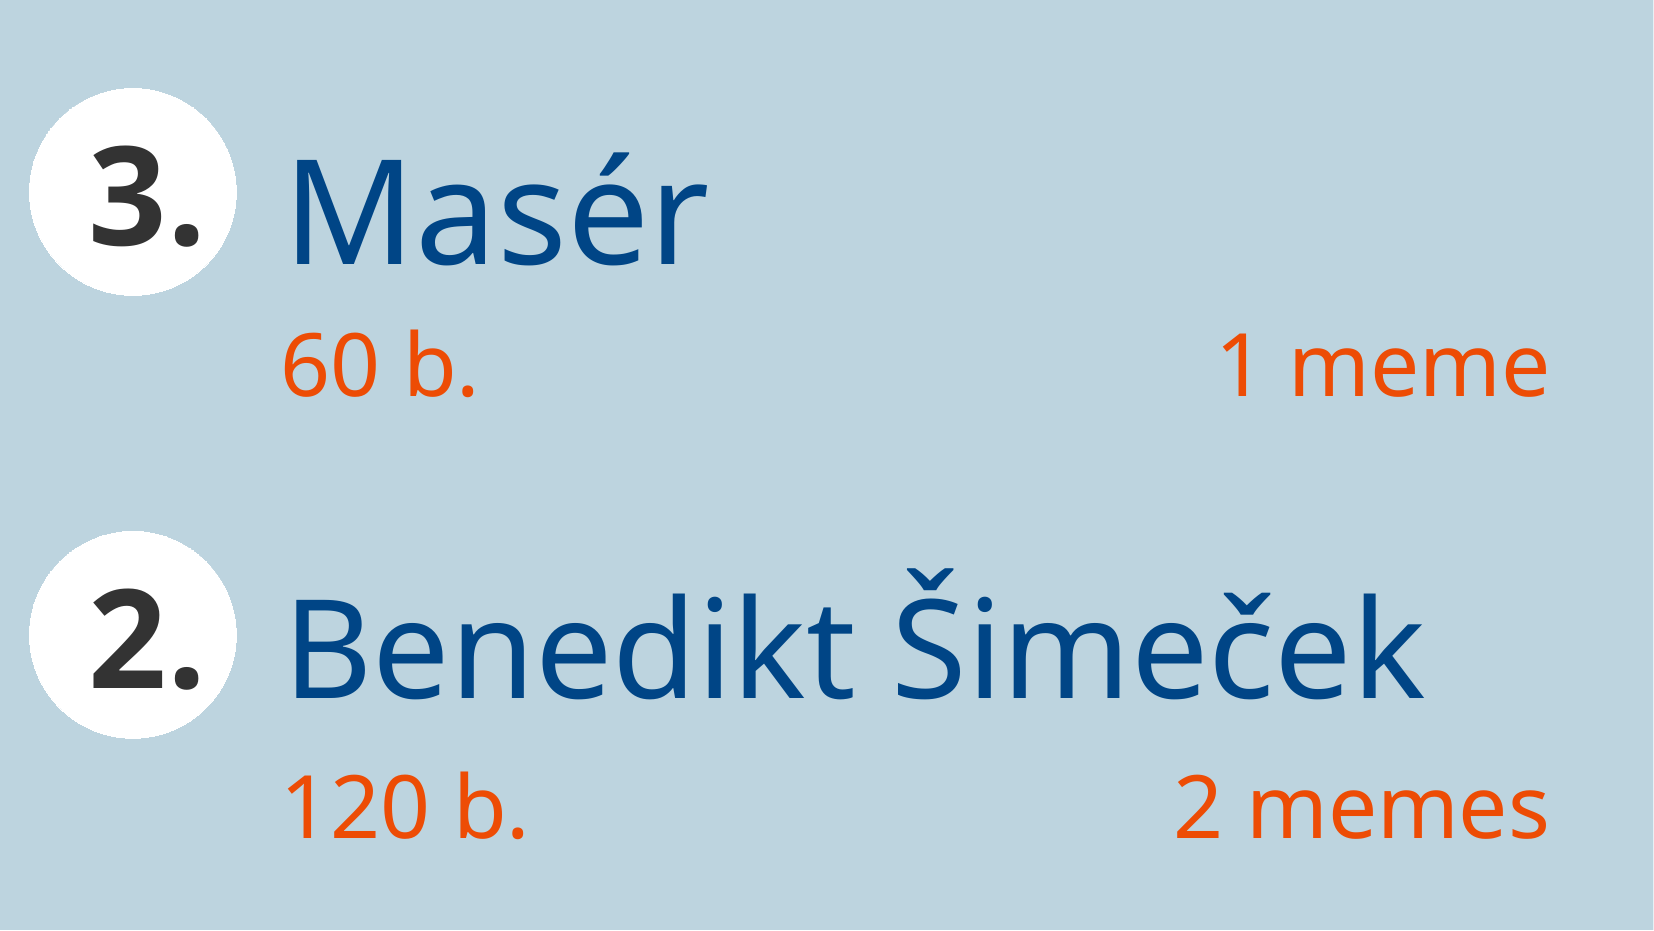

3.
# Masér
60 b.
1 meme
2.
Benedikt Šimeček
120 b.
2 memes